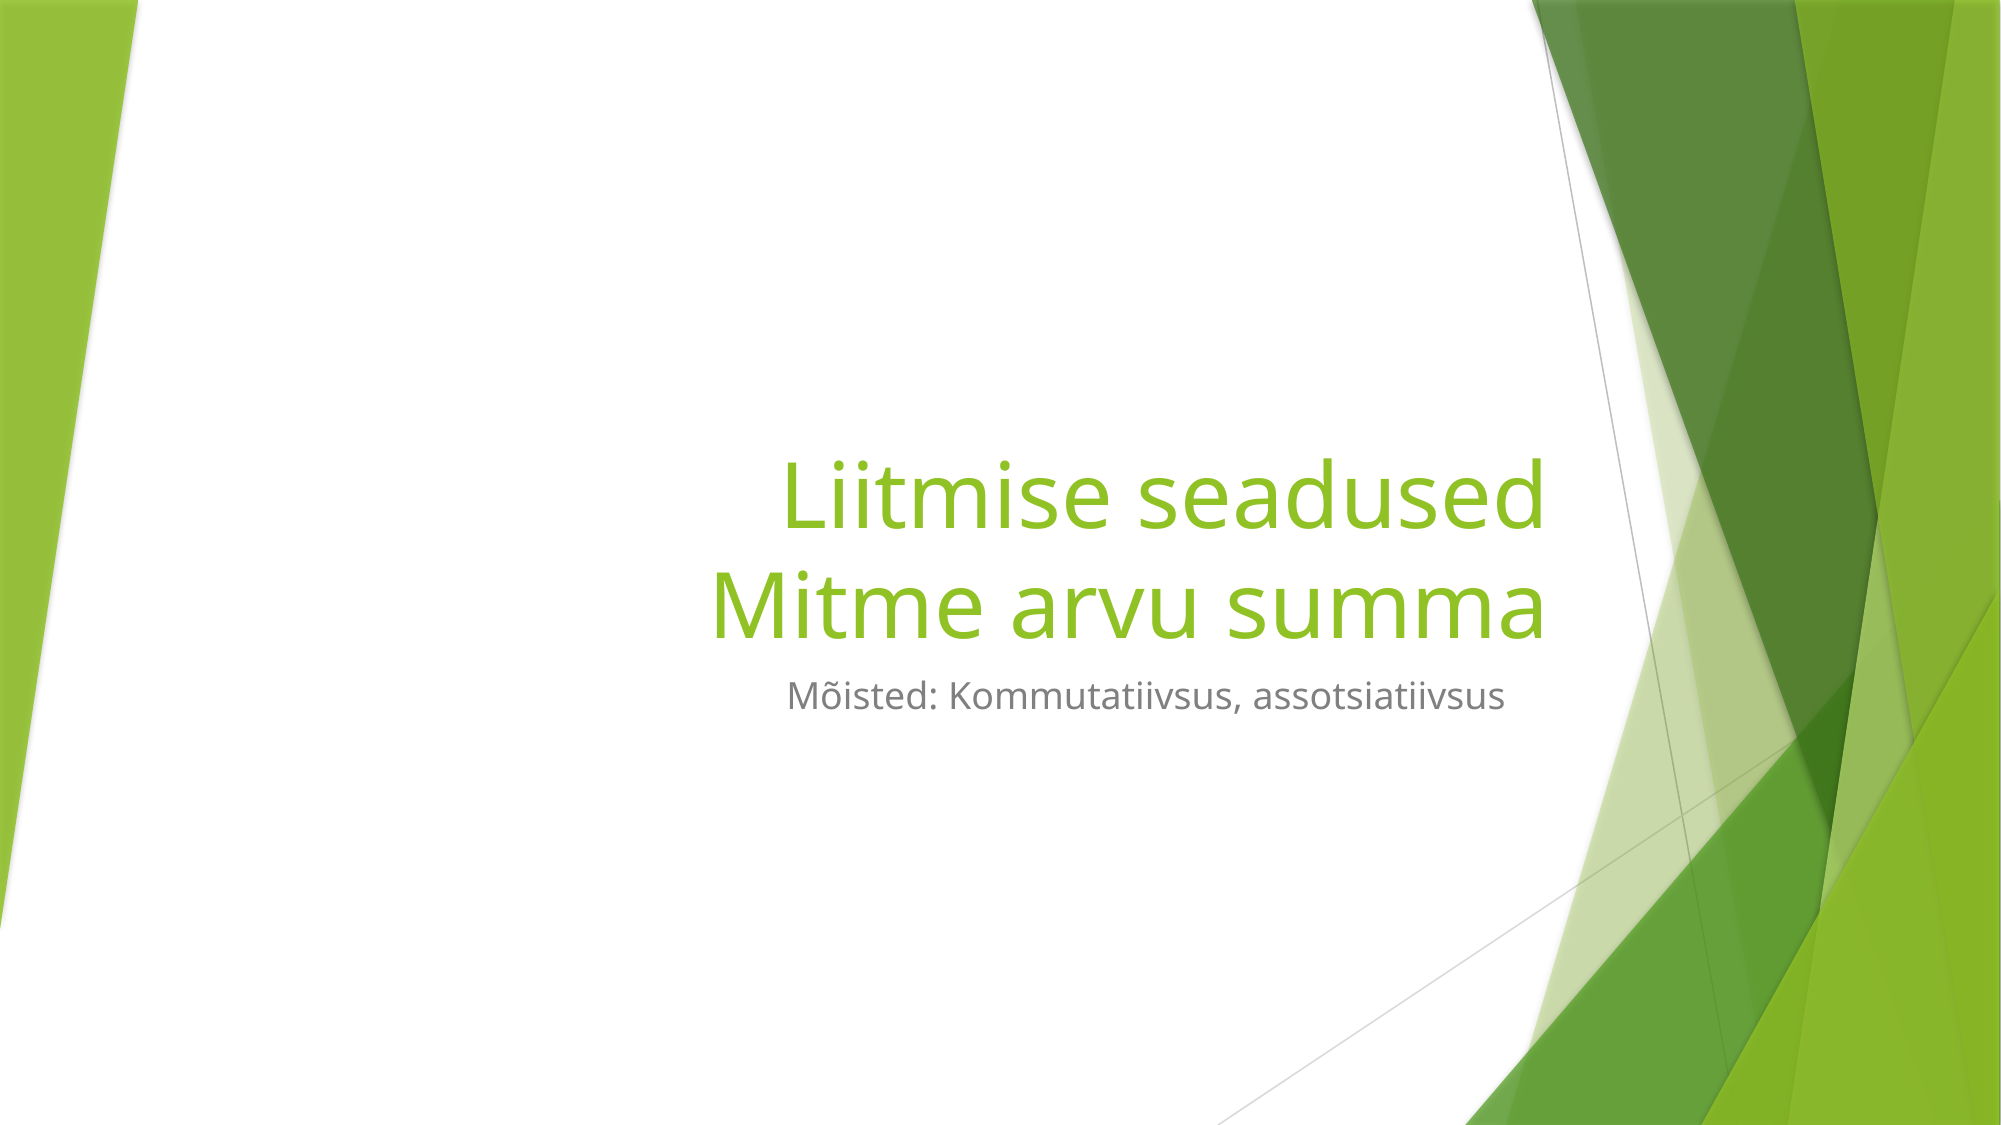

# Liitmise seadused Mitme arvu summa
Mõisted: Kommutatiivsus, assotsiatiivsus